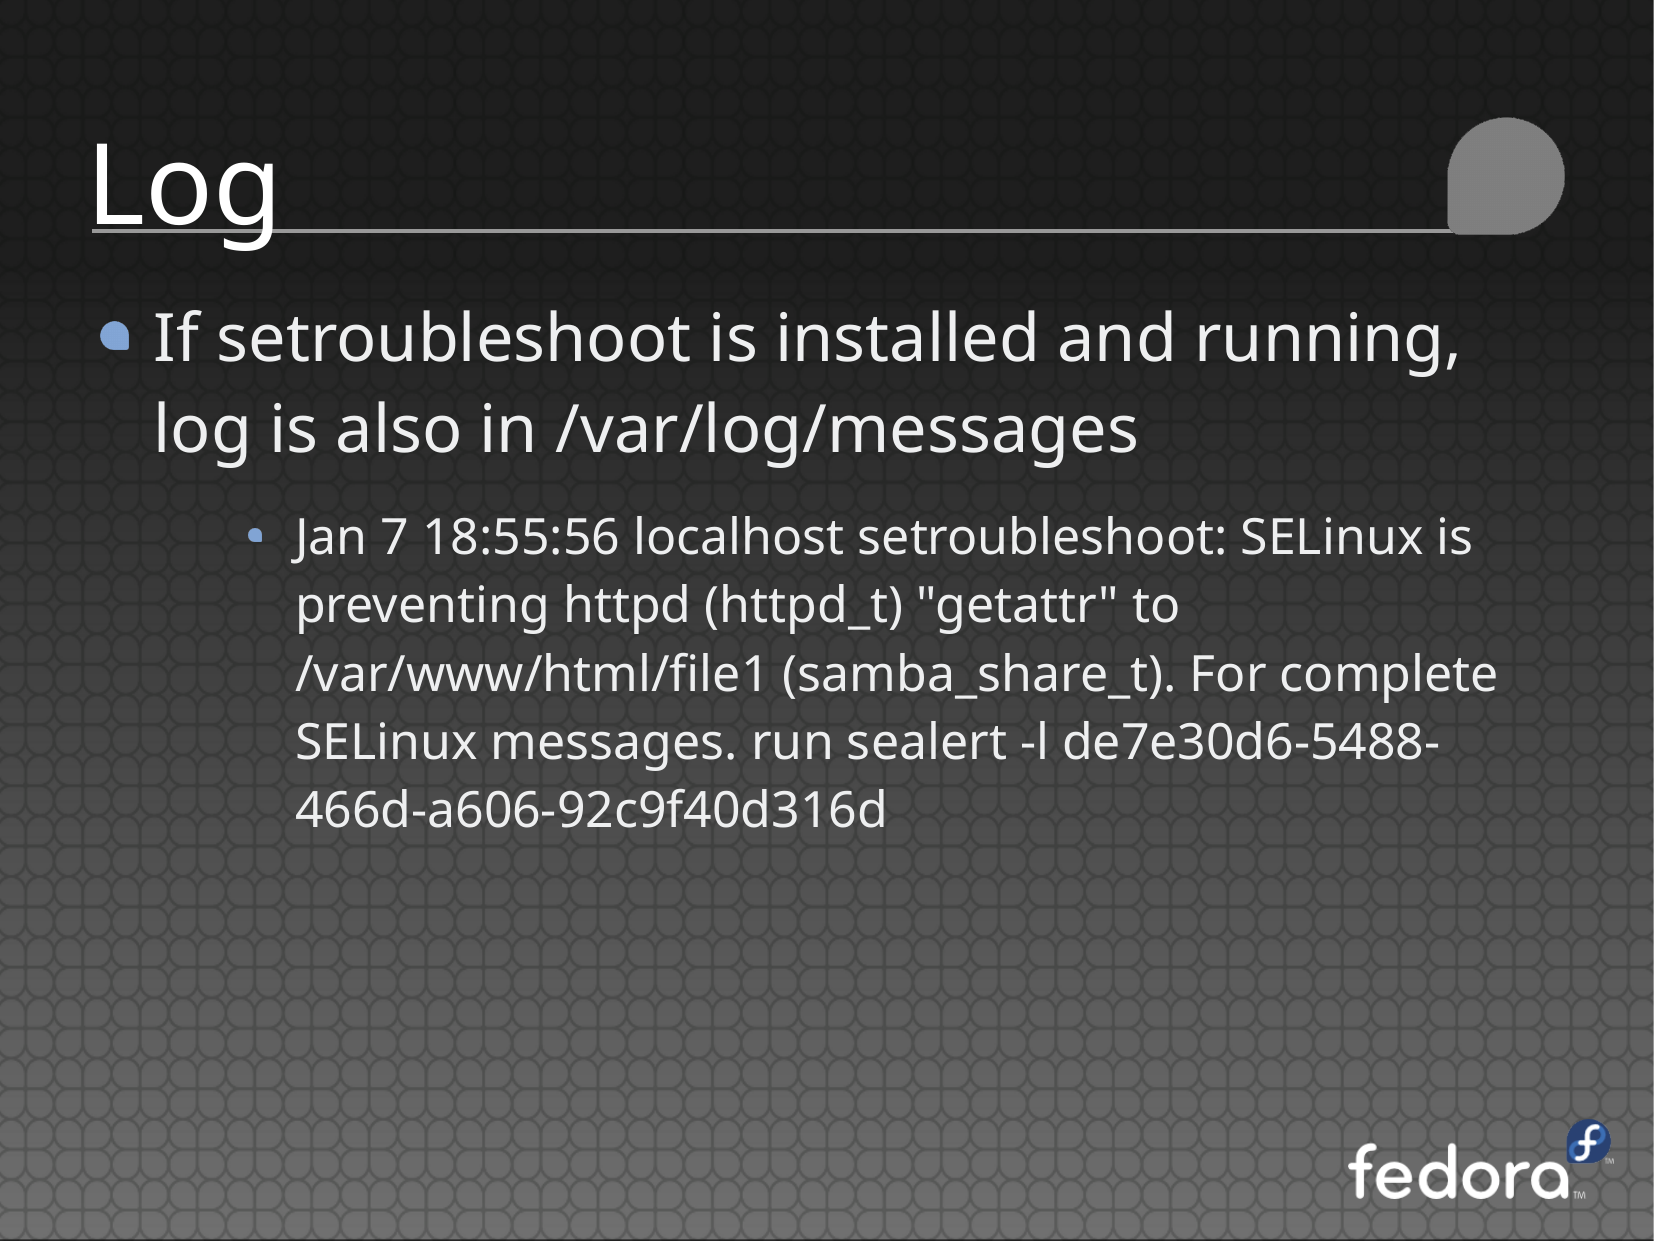

# Log
If setroubleshoot is installed and running, log is also in /var/log/messages
Jan 7 18:55:56 localhost setroubleshoot: SELinux is preventing httpd (httpd_t) "getattr" to /var/www/html/file1 (samba_share_t). For complete SELinux messages. run sealert -l de7e30d6-5488-466d-a606-92c9f40d316d